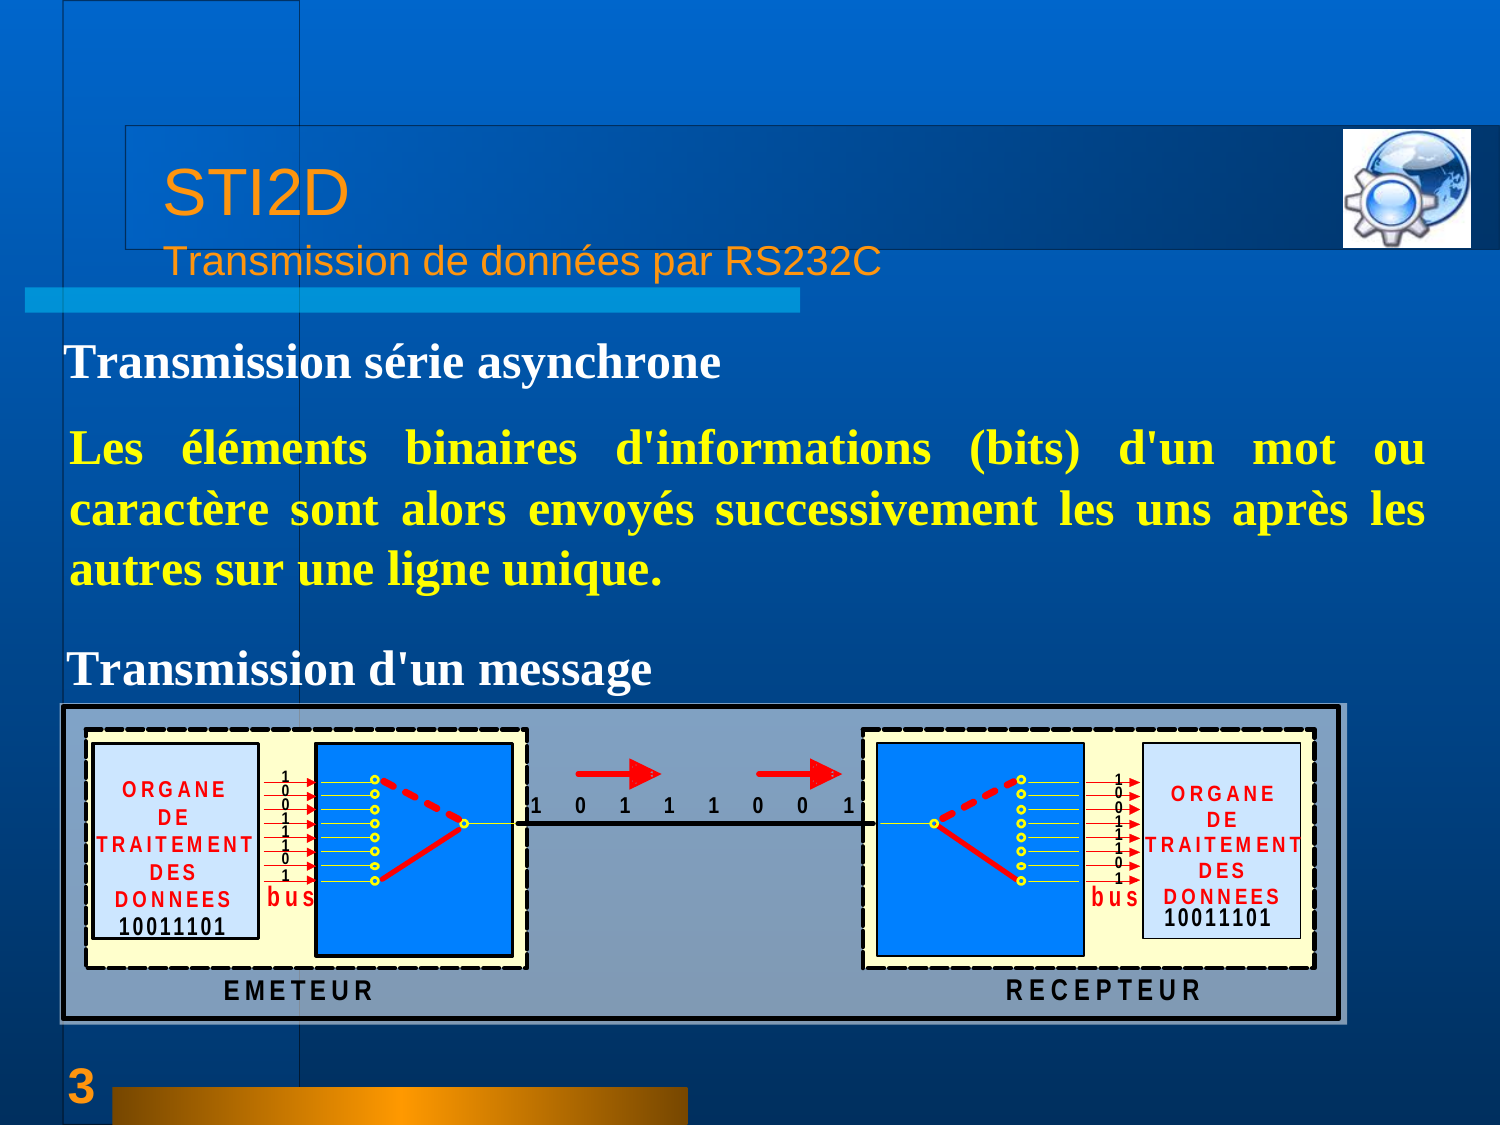

Transmission série asynchrone
Les éléments binaires d'informations (bits) d'un mot ou caractère sont alors envoyés successivement les uns après les autres sur une ligne unique.
Transmission d'un message